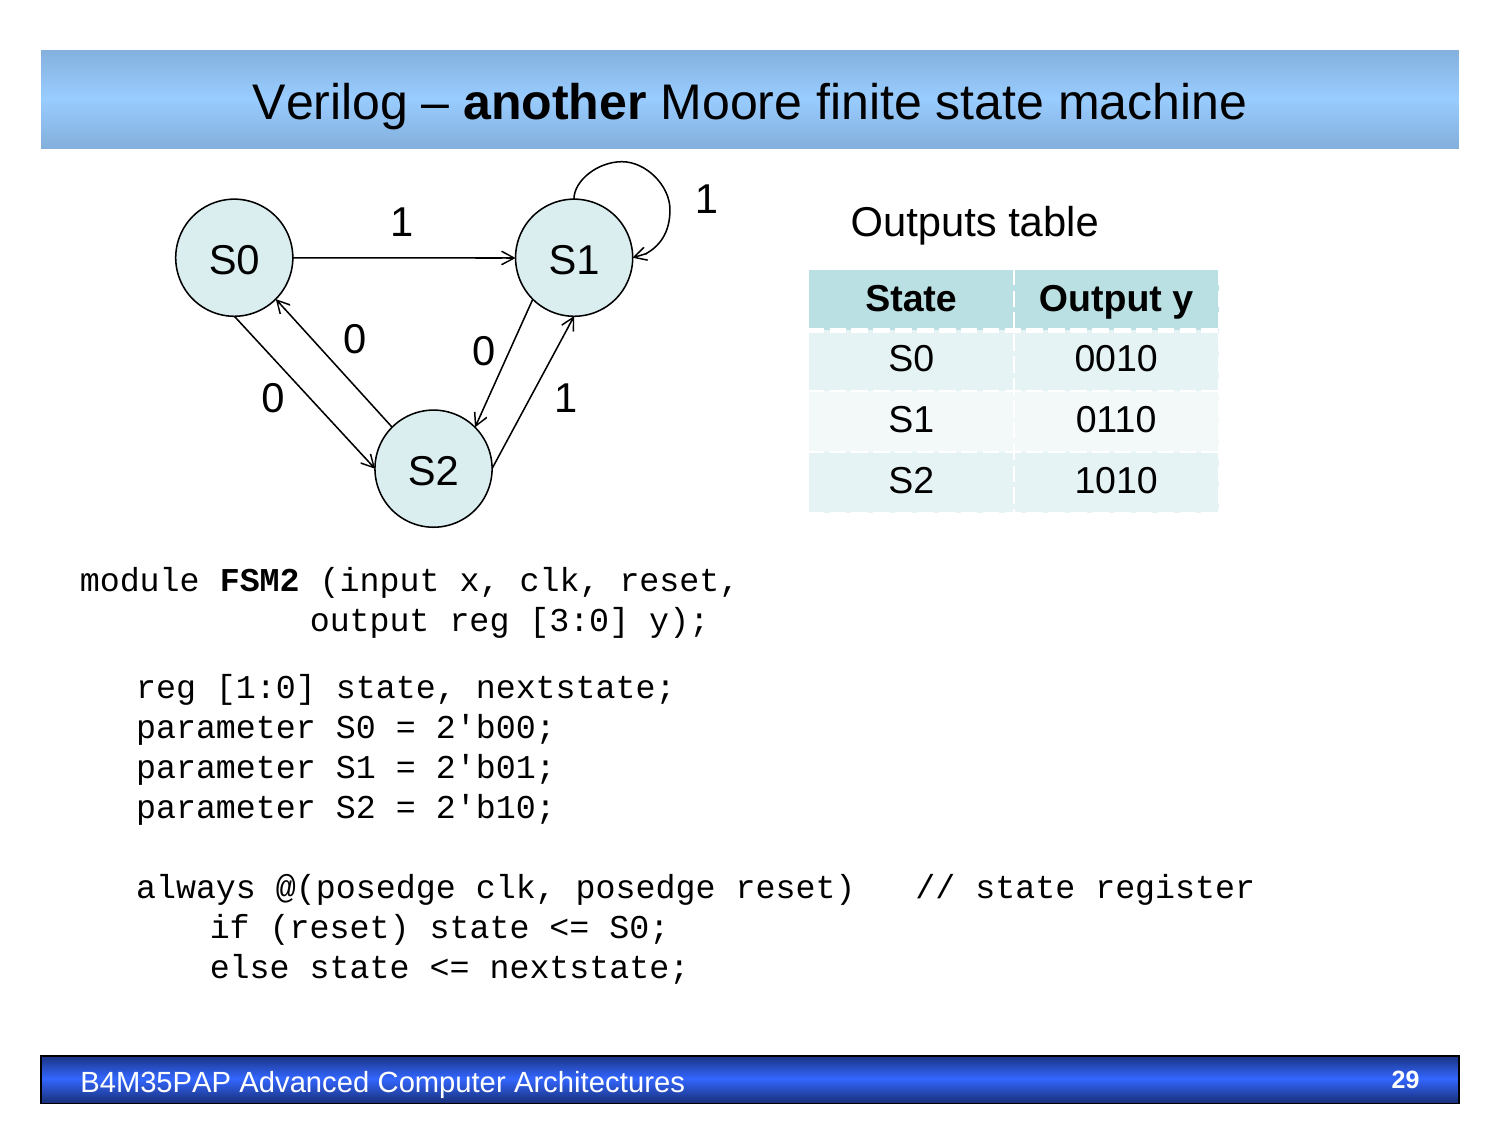

# Verilog – another Moore finite state machine
1
1
S0
S1
0
0
0
1
S2
Outputs table
| State | Output y |
| --- | --- |
| S0 | 0010 |
| S1 | 0110 |
| S2 | 1010 |
module FSM2 (input x, clk, reset,
		 output reg [3:0] y);
	reg [1:0] state, nextstate;
	parameter S0 = 2'b00;
	parameter S1 = 2'b01;
	parameter S2 = 2'b10;
	always @(posedge clk, posedge reset) // state register
		if (reset) state <= S0;
		else state <= nextstate;